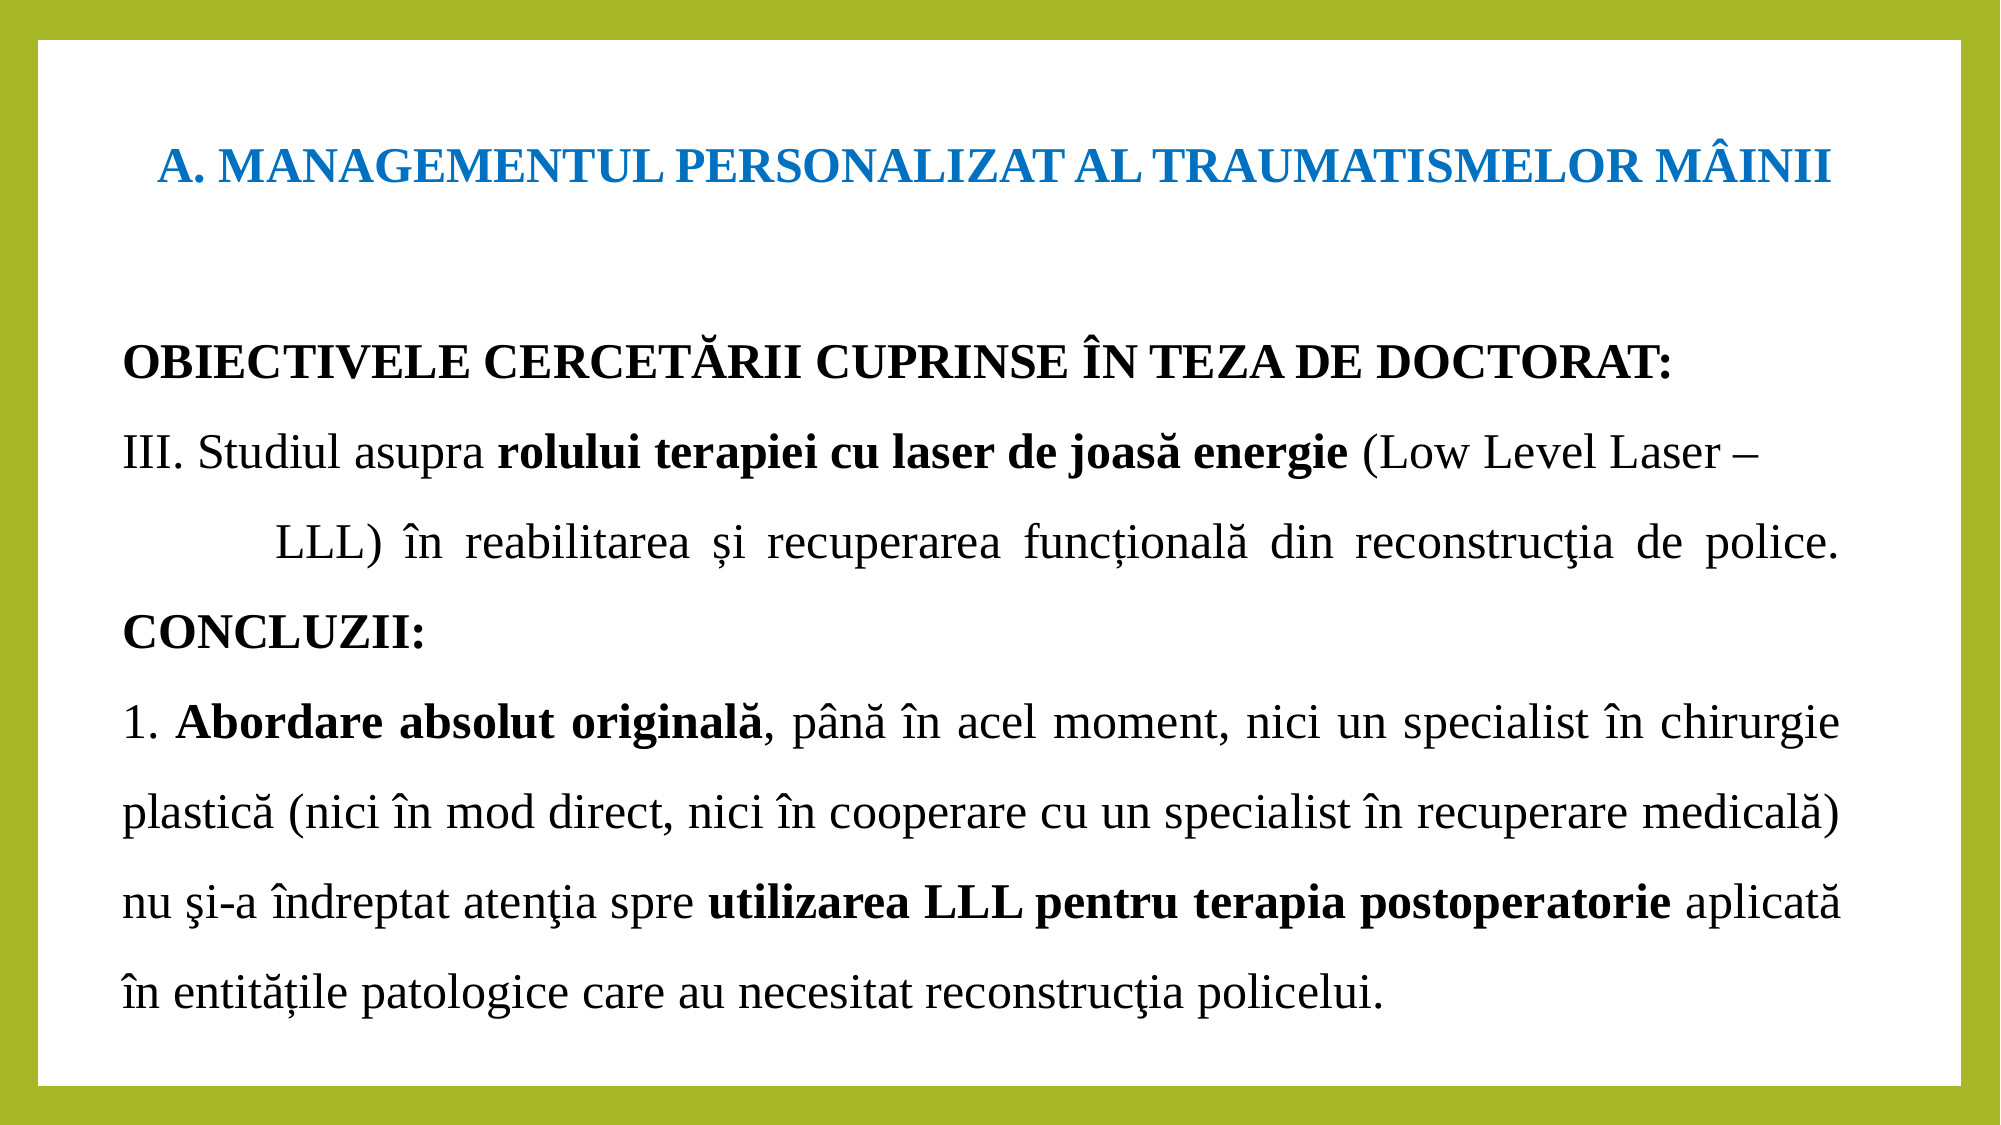

# A. MANAGEMENTUL PERSONALIZAT AL TRAUMATISMELOR MÂINII
OBIECTIVELE CERCETĂRII CUPRINSE ÎN TEZA DE DOCTORAT:
III. Studiul asupra rolului terapiei cu laser de joasă energie (Low Level Laser –
 LLL) în reabilitarea și recuperarea funcțională din reconstrucţia de police. CONCLUZII:
1. Abordare absolut originală, până în acel moment, nici un specialist în chirurgie plastică (nici în mod direct, nici în cooperare cu un specialist în recuperare medicală) nu şi-a îndreptat atenţia spre utilizarea LLL pentru terapia postoperatorie aplicată în entitățile patologice care au necesitat reconstrucţia policelui.